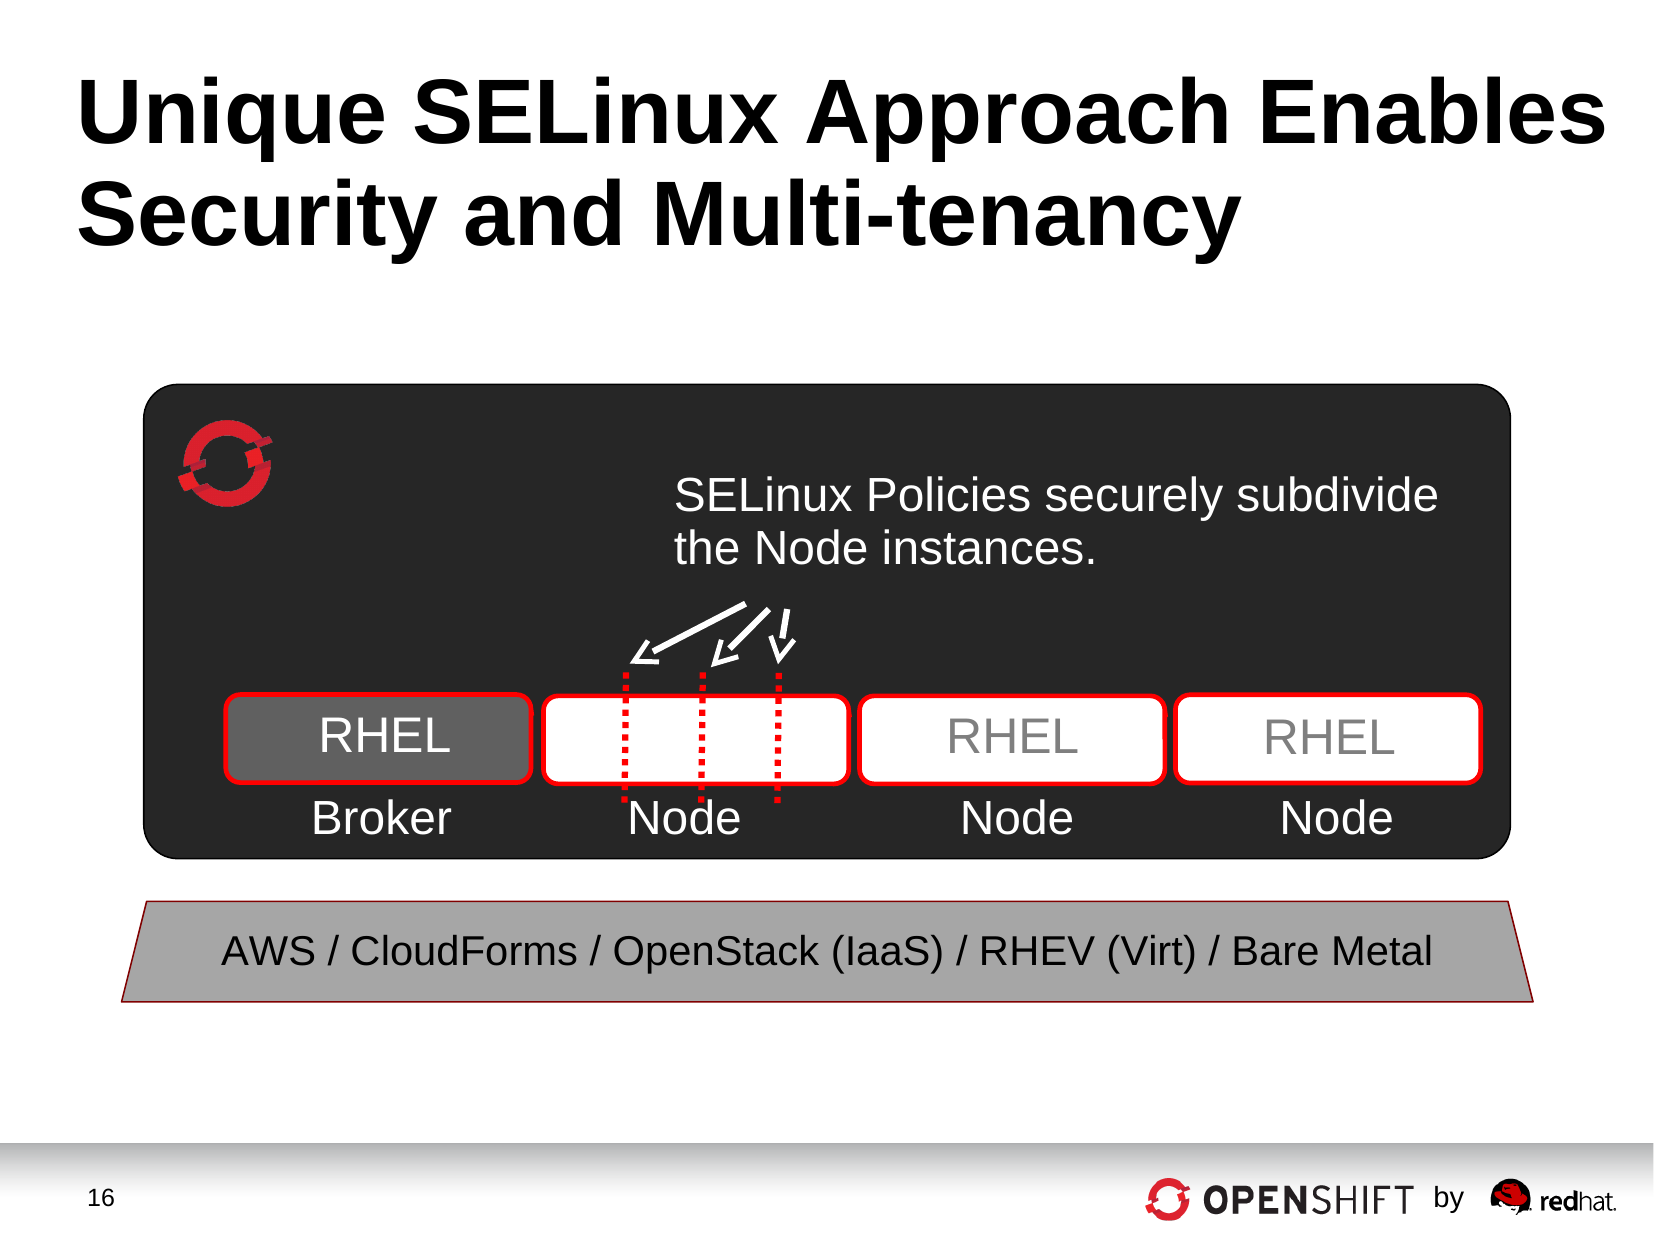

# Unique SELinux Approach Enables Security and Multi-tenancy
SELinux Policies securely subdivide
the Node instances.
RHEL
RHEL
RHEL
Broker
Node
Node
Node
AWS / CloudForms / OpenStack (IaaS) / RHEV (Virt) / Bare Metal